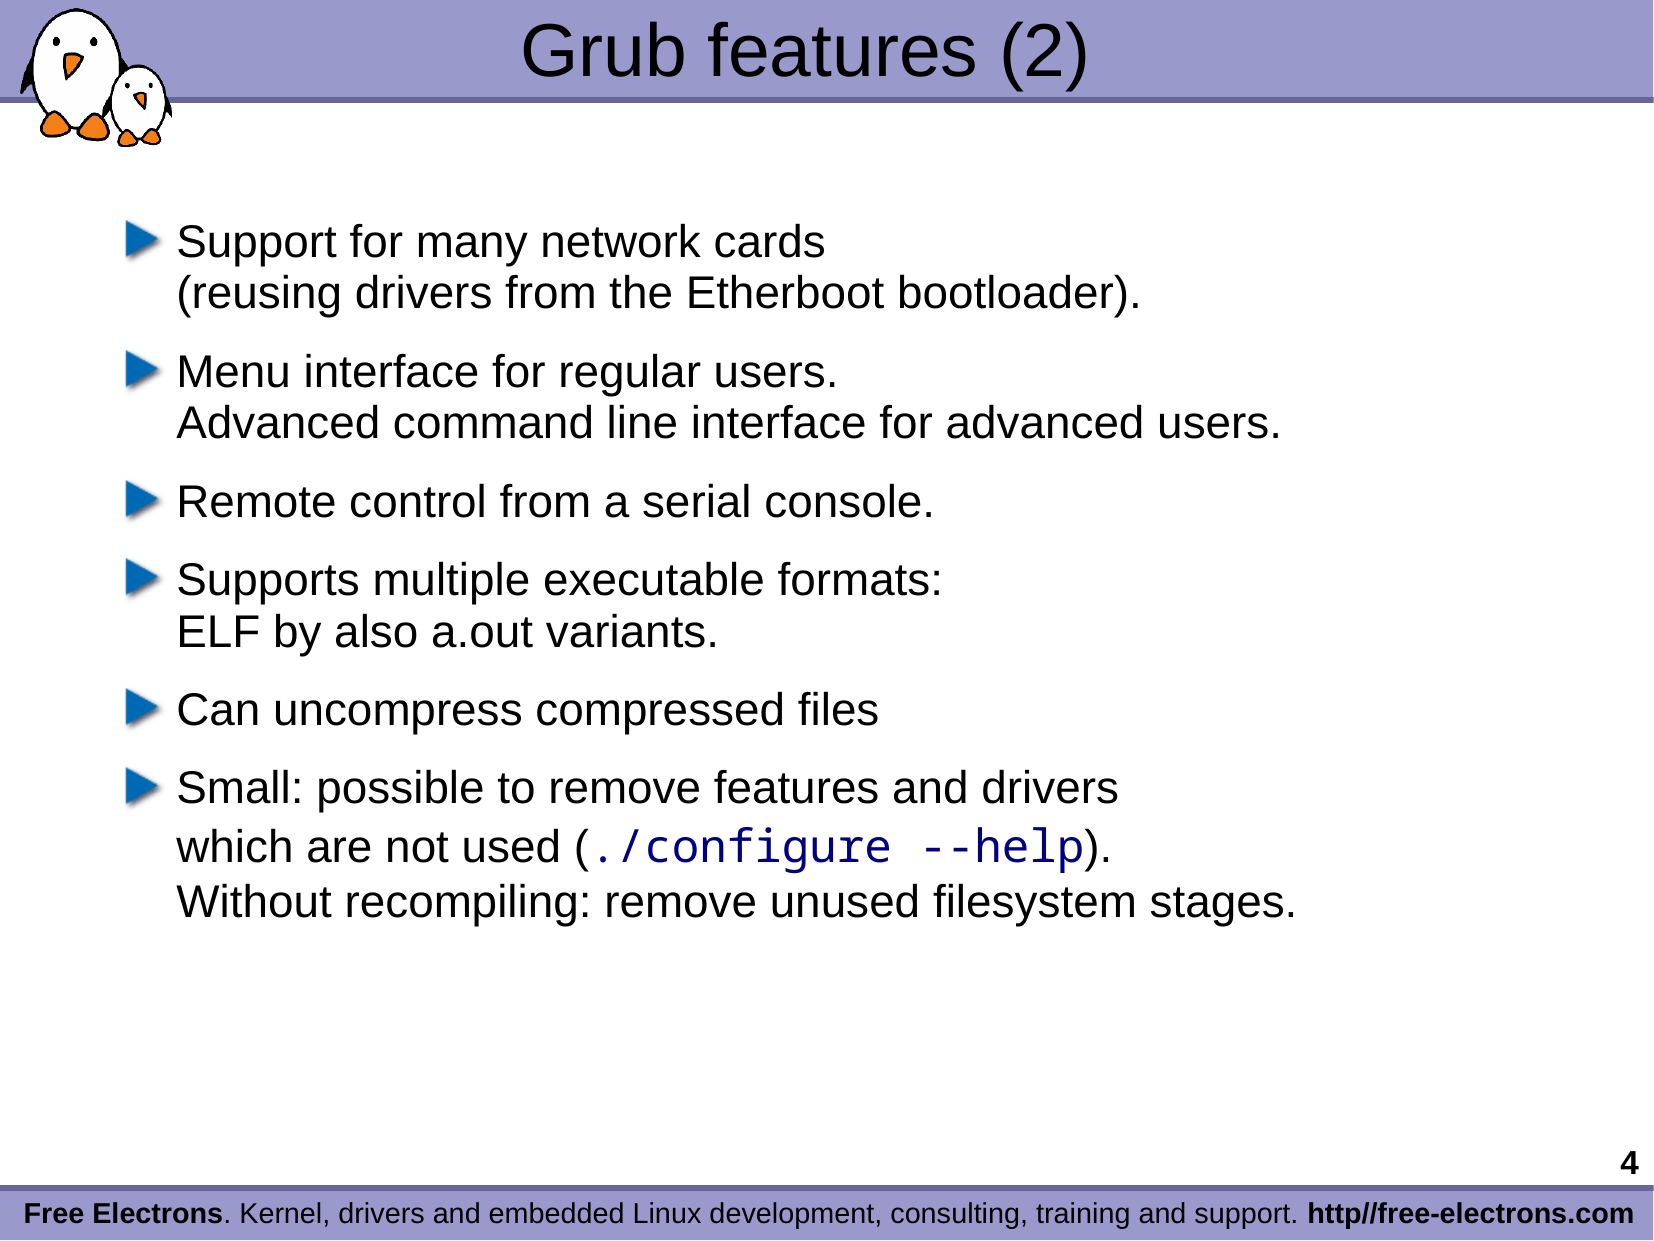

# Grub features (2)
Support for many network cards
(reusing drivers from the Etherboot bootloader).
Menu interface for regular users.
Advanced command line interface for advanced users.
Remote control from a serial console.
Supports multiple executable formats:
ELF by also a.out variants.
Can uncompress compressed files
Small: possible to remove features and drivers
which are not used (./configure --help).
Without recompiling: remove unused filesystem stages.